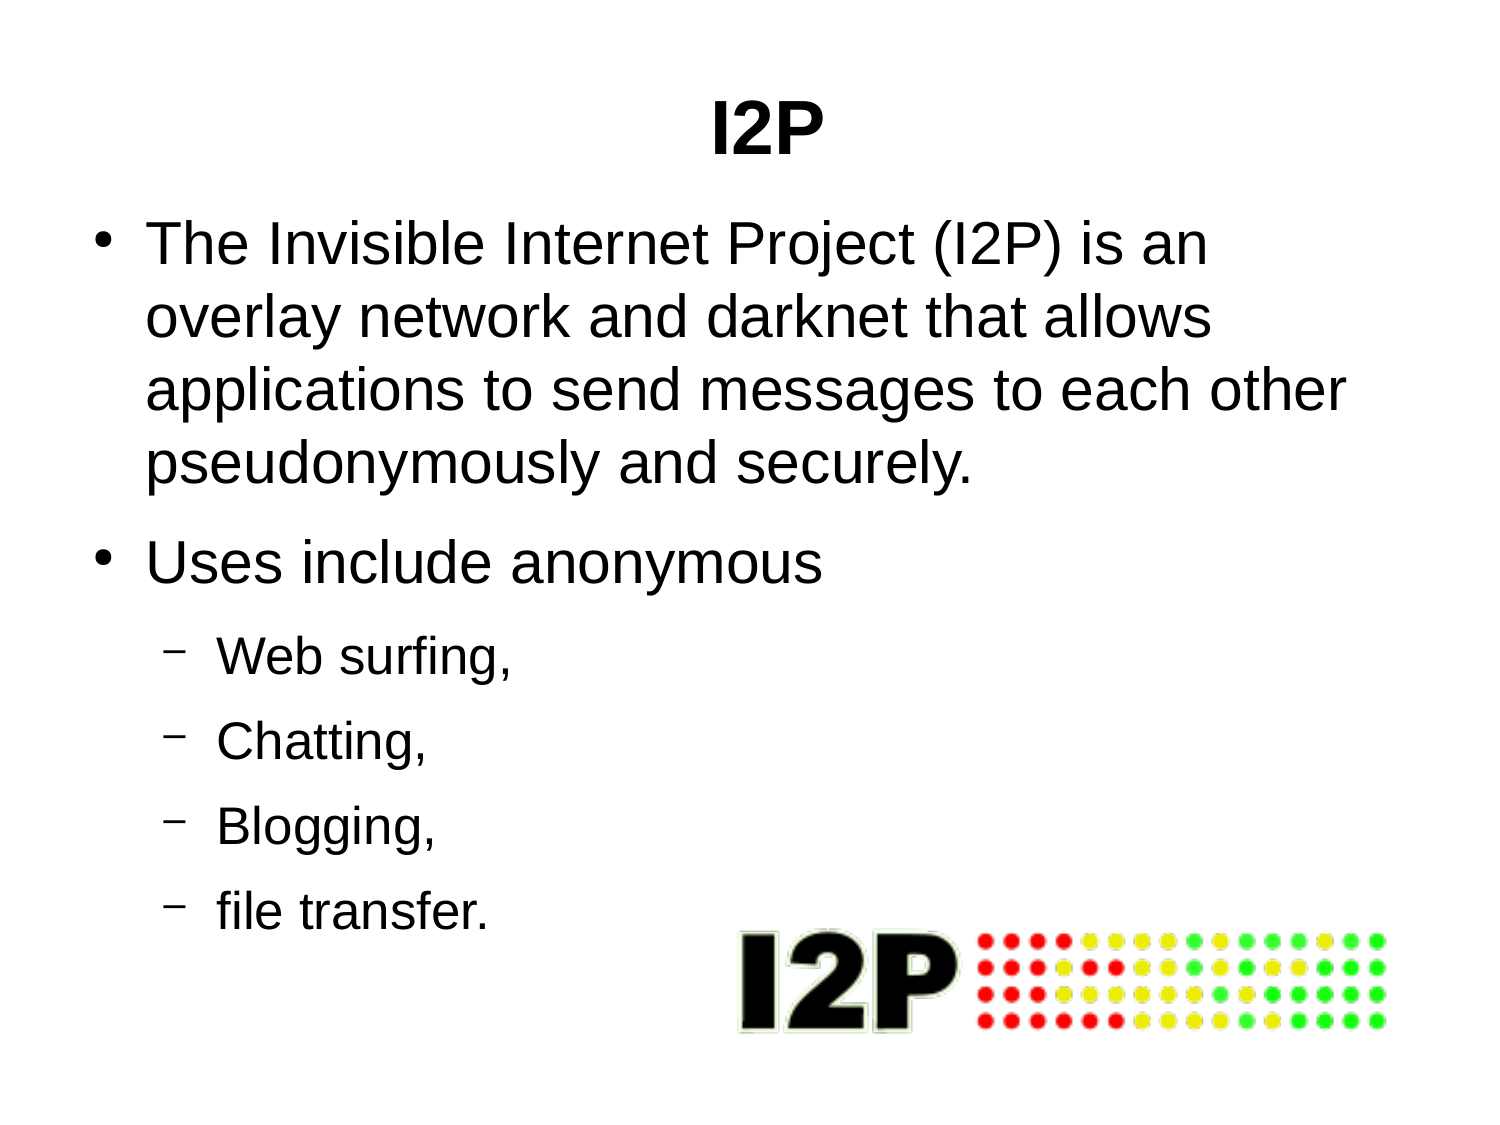

# I2P
The Invisible Internet Project (I2P) is an overlay network and darknet that allows applications to send messages to each other pseudonymously and securely.
Uses include anonymous
Web surfing,
Chatting,
Blogging,
file transfer.